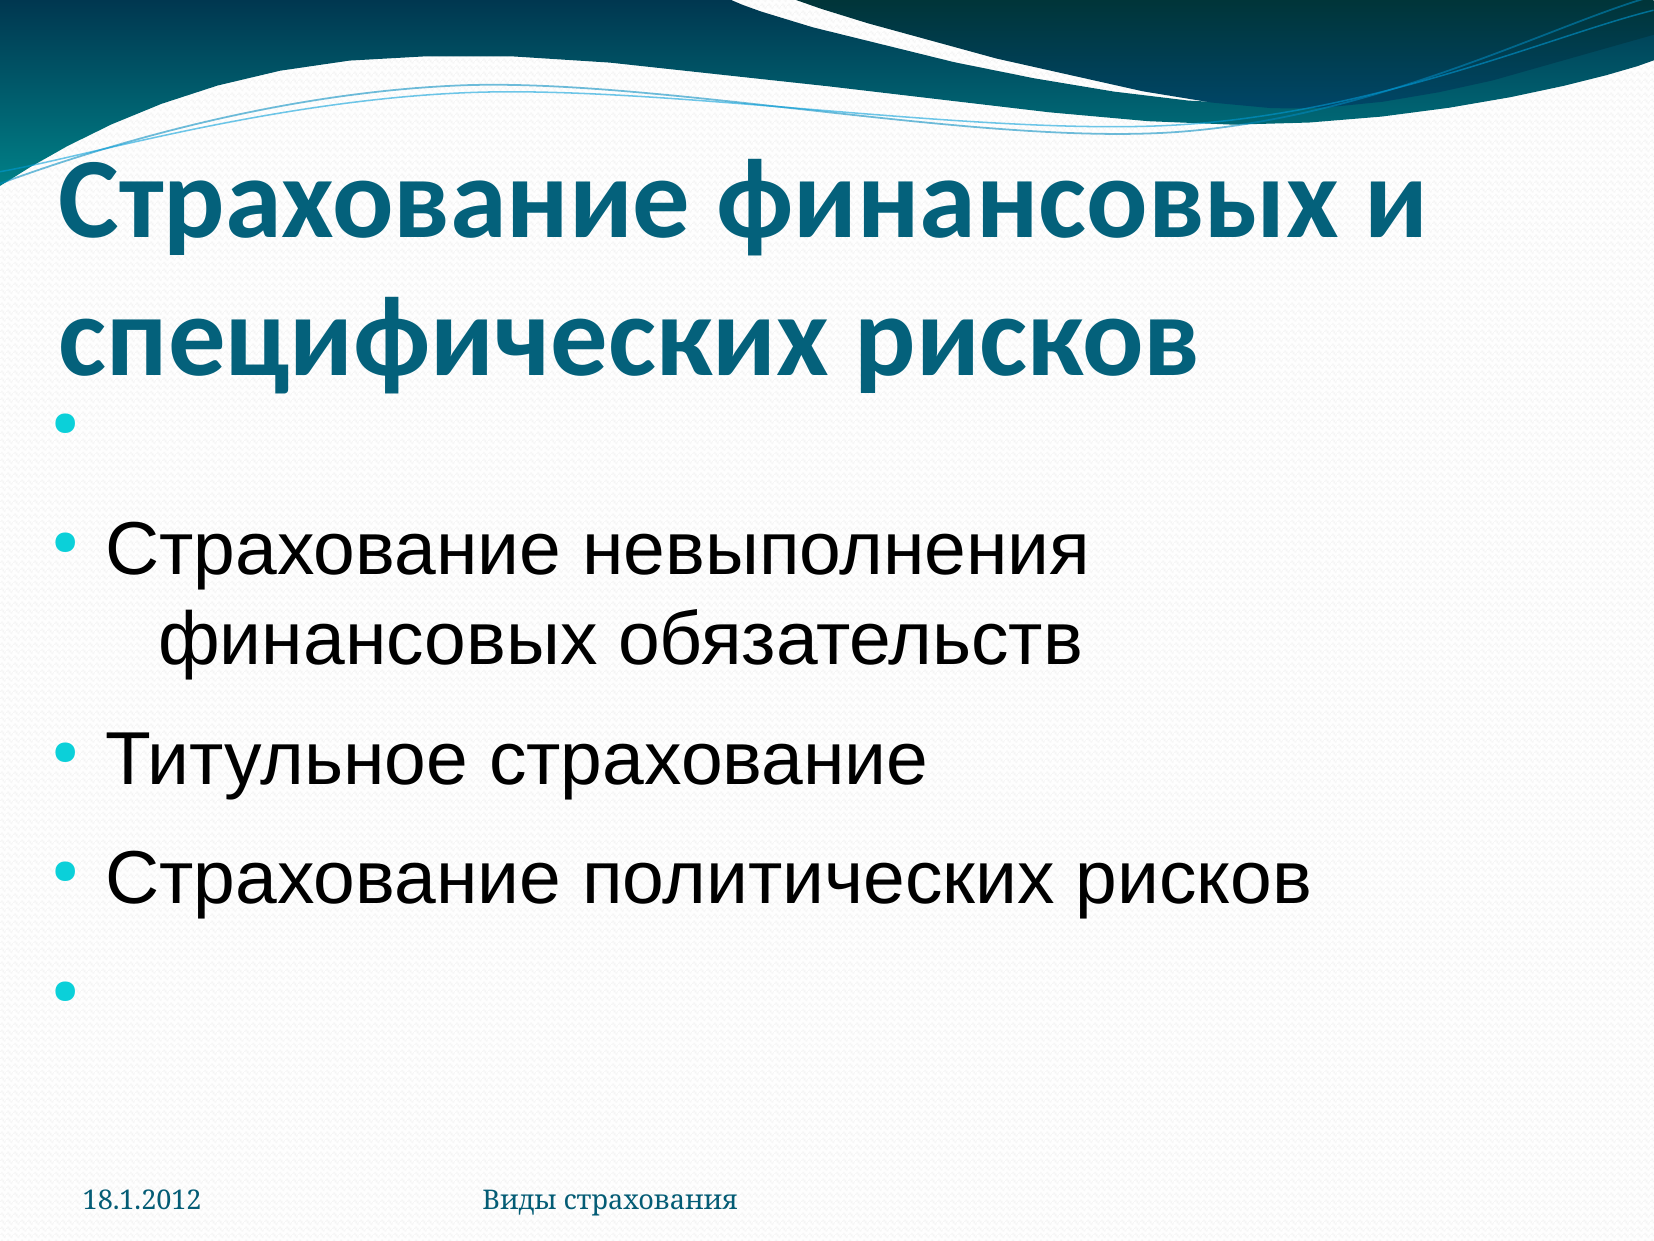

# Страхование финансовых и специфических рисков
Страхование невыполнения финансовых обязательств
Титульное страхование
Страхование политических рисков
18.1.2012
Виды страхования